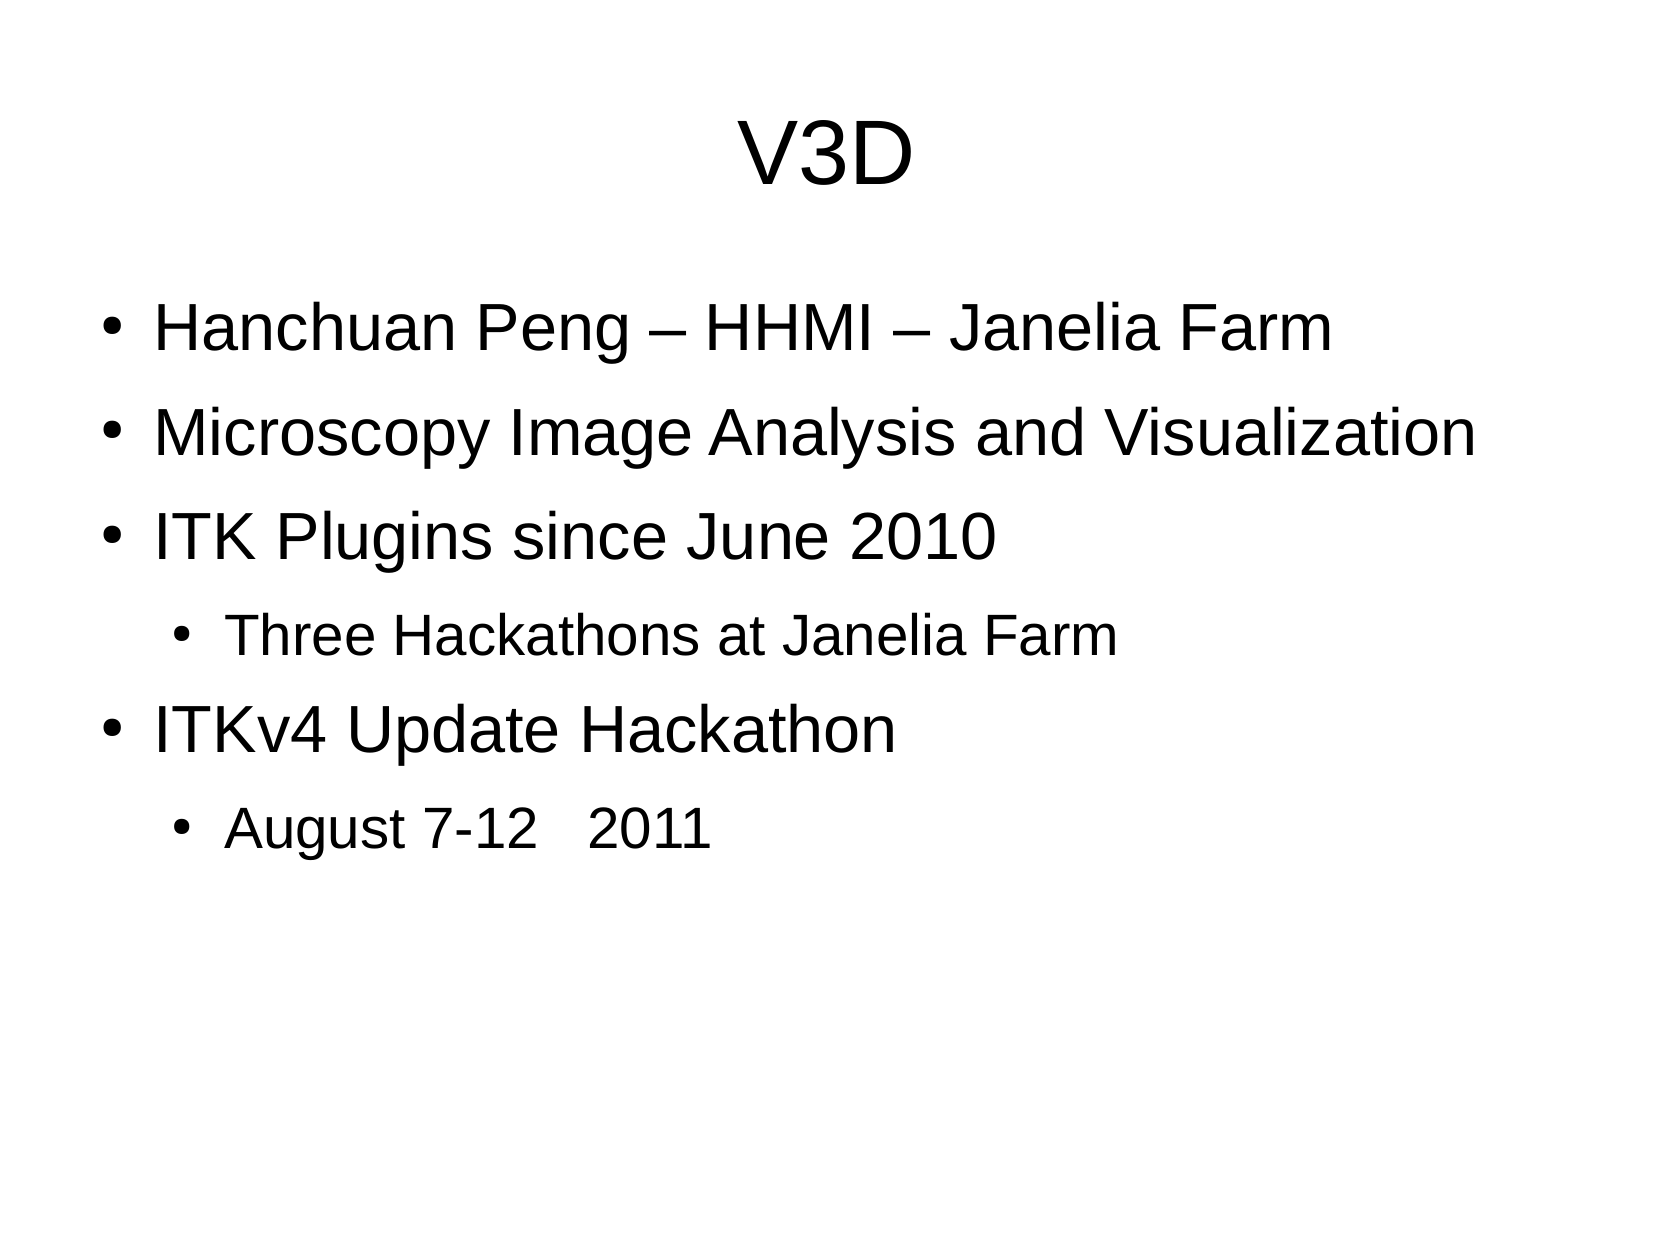

# V3D
Hanchuan Peng – HHMI – Janelia Farm
Microscopy Image Analysis and Visualization
ITK Plugins since June 2010
Three Hackathons at Janelia Farm
ITKv4 Update Hackathon
August 7-12 2011